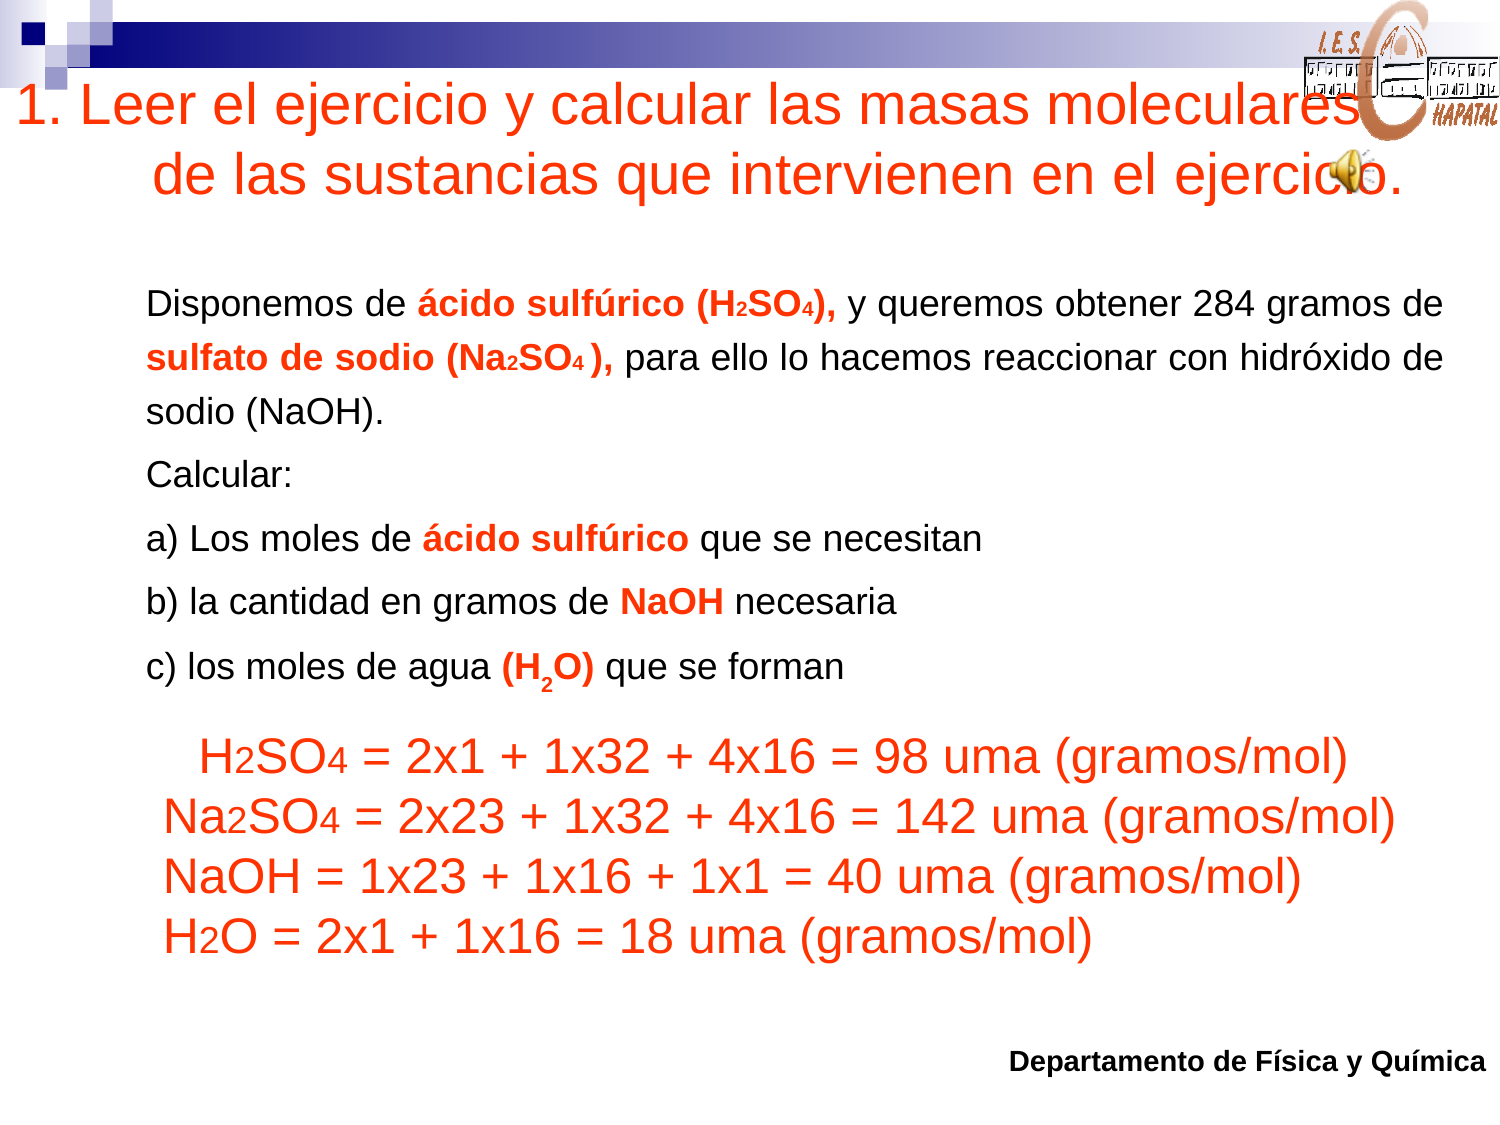

# 1. Leer el ejercicio y calcular las masas moleculares de las sustancias que intervienen en el ejercicio.
	Disponemos de ácido sulfúrico (H2SO4), y queremos obtener 284 gramos de sulfato de sodio (Na2SO4 ), para ello lo hacemos reaccionar con hidróxido de sodio (NaOH).
	Calcular:
	a) Los moles de ácido sulfúrico que se necesitan
	b) la cantidad en gramos de NaOH necesaria
	c) los moles de agua (H2O) que se forman
H2SO4 = 2x1 + 1x32 + 4x16 = 98 uma (gramos/mol)
Na2SO4 = 2x23 + 1x32 + 4x16 = 142 uma (gramos/mol)
NaOH = 1x23 + 1x16 + 1x1 = 40 uma (gramos/mol)
H2O = 2x1 + 1x16 = 18 uma (gramos/mol)